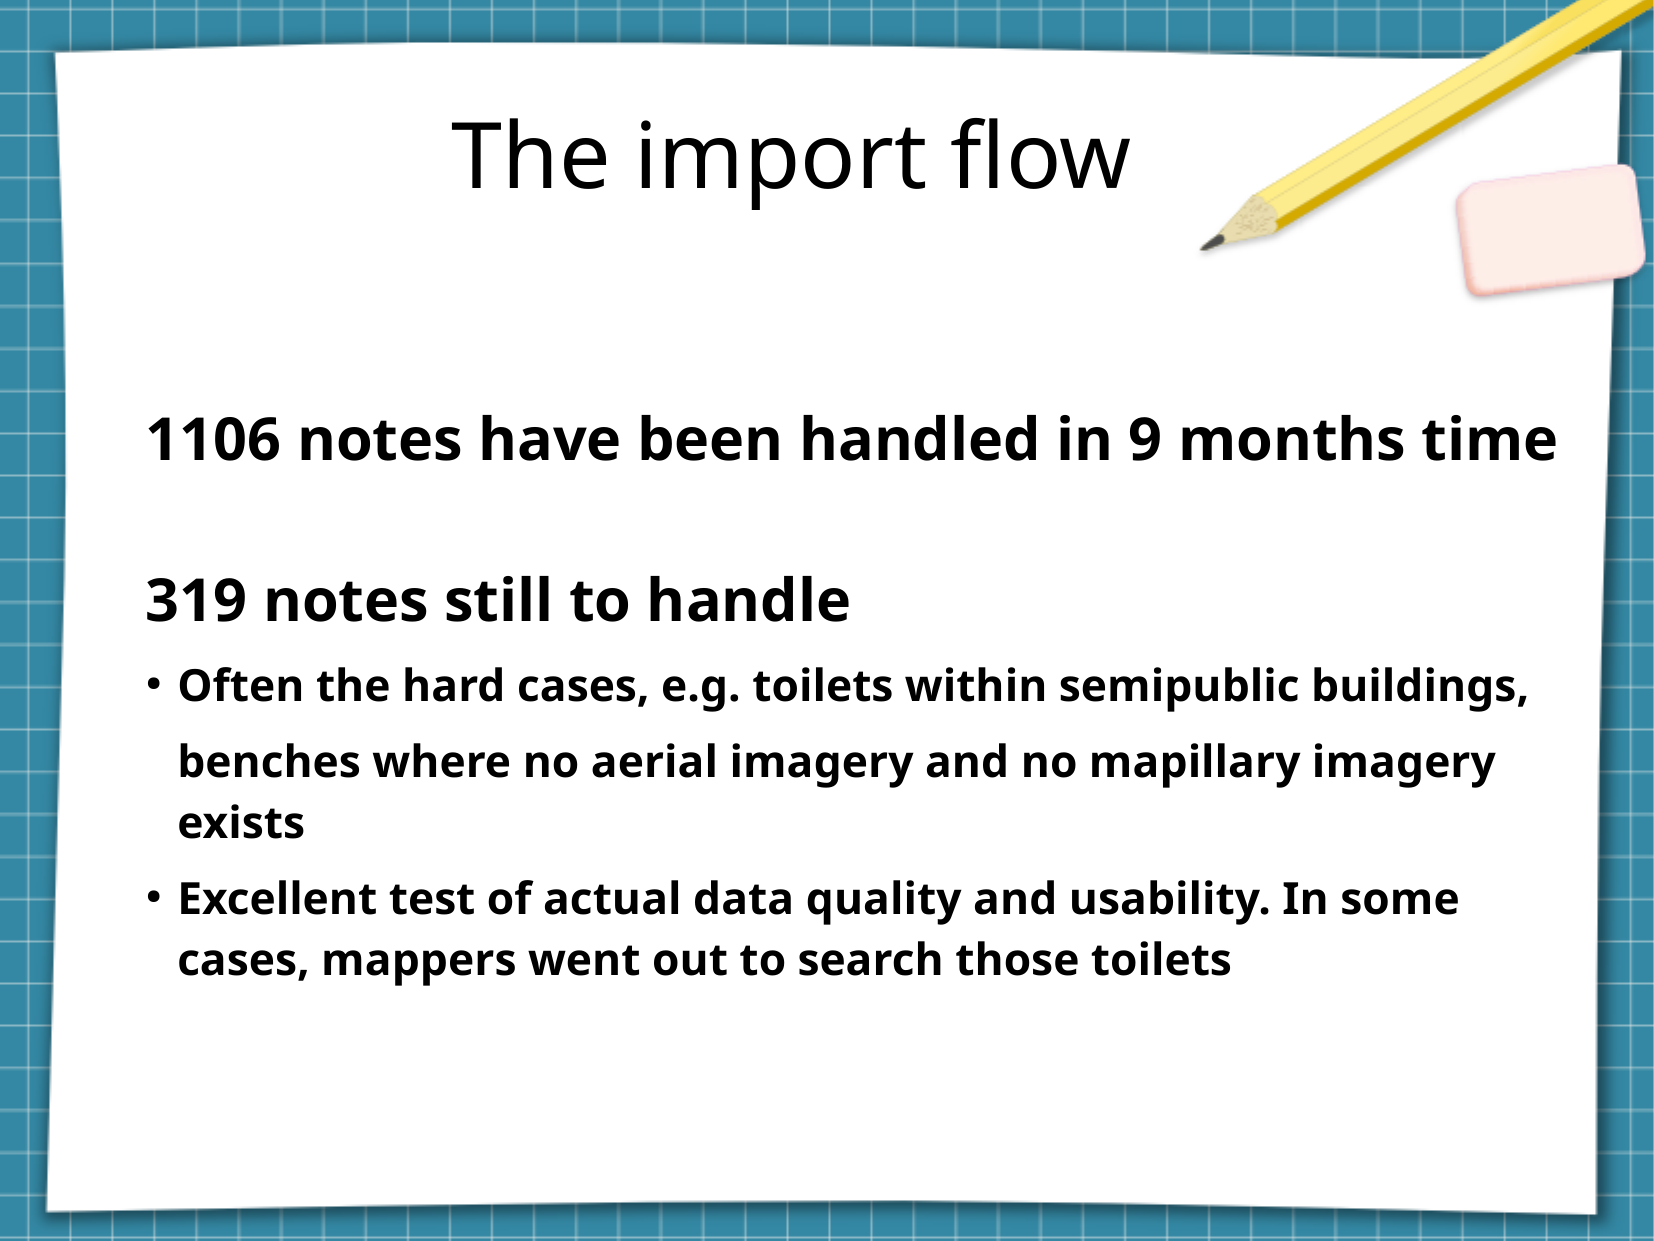

# The import flow
1106 notes have been handled in 9 months time
319 notes still to handle
Often the hard cases, e.g. toilets within semipublic buildings,
benches where no aerial imagery and no mapillary imagery exists
Excellent test of actual data quality and usability. In some cases, mappers went out to search those toilets